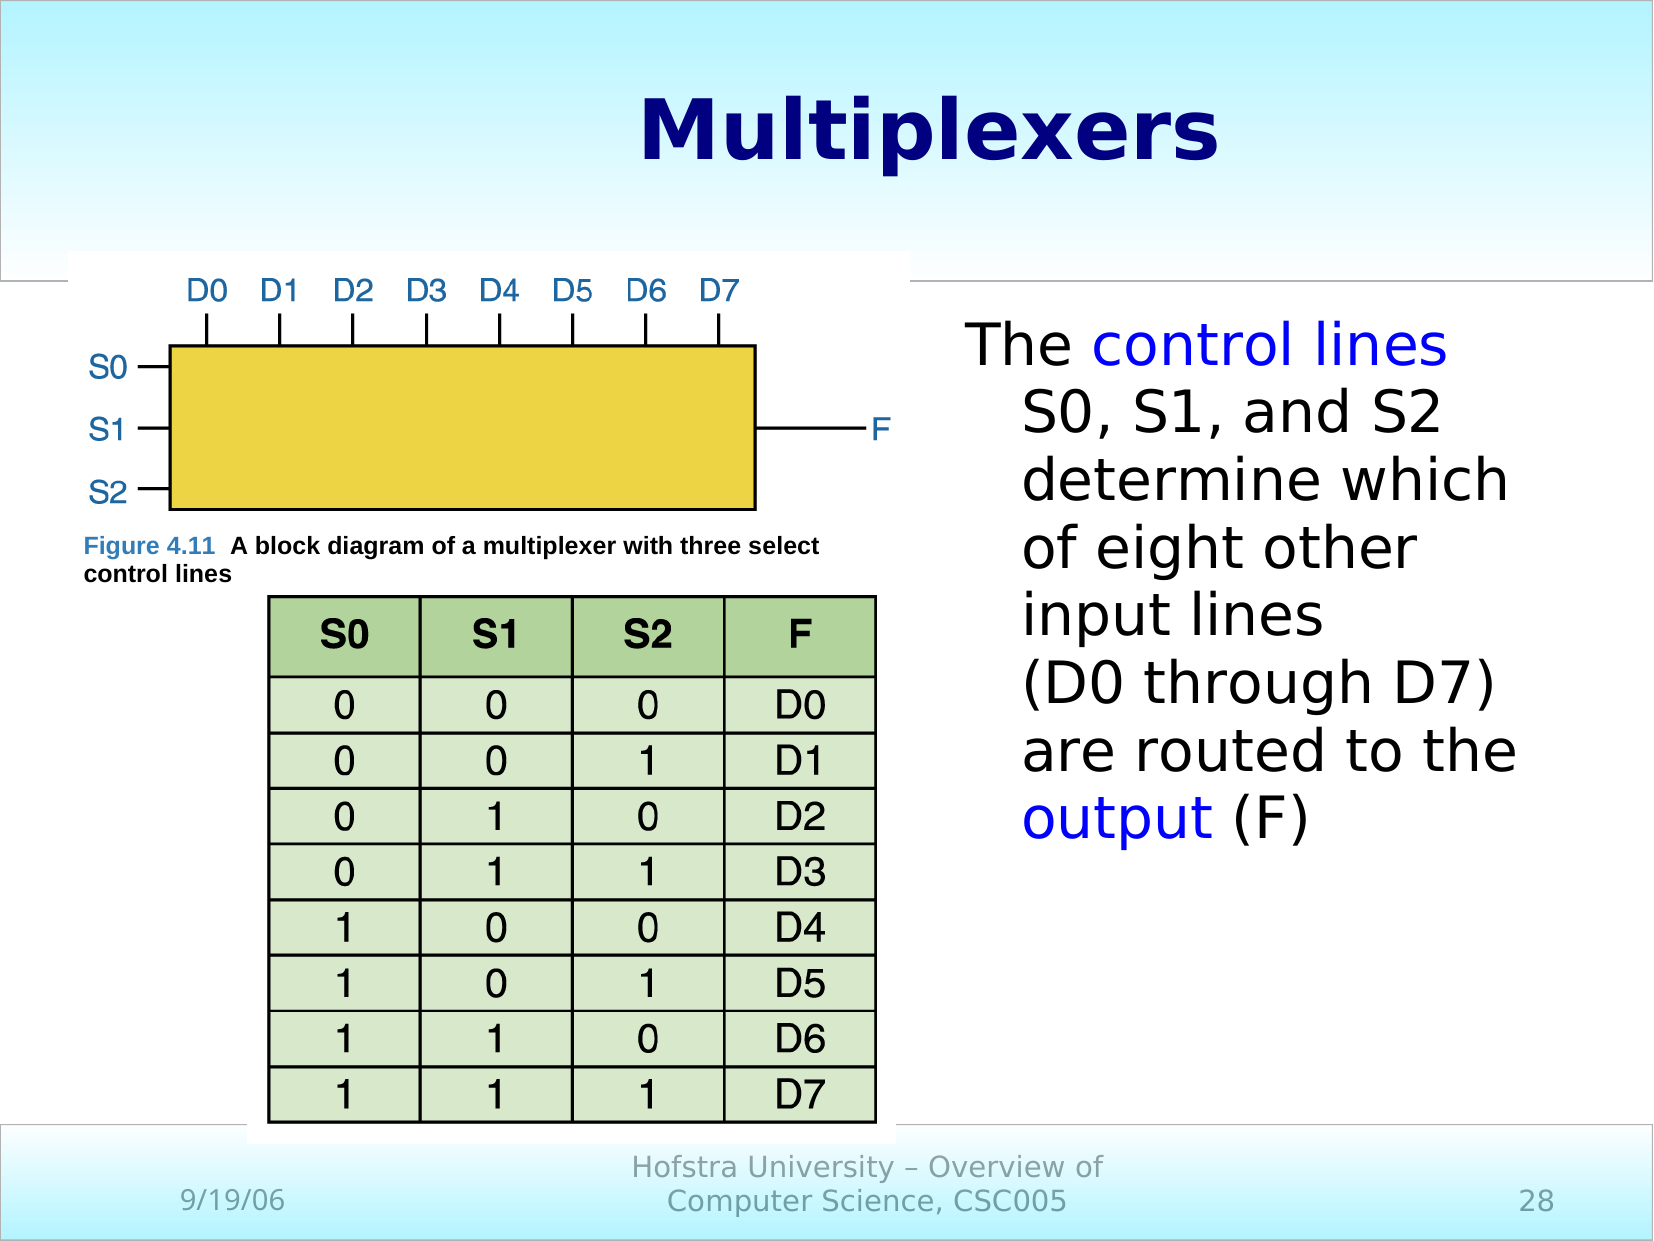

# Multiplexers
The control lines S0, S1, and S2
determine which of eight other input lines
(D0 through D7) are routed to the output (F)
Figure 4.11 A block diagram of a multiplexer with three select control lines
09/27/06
28